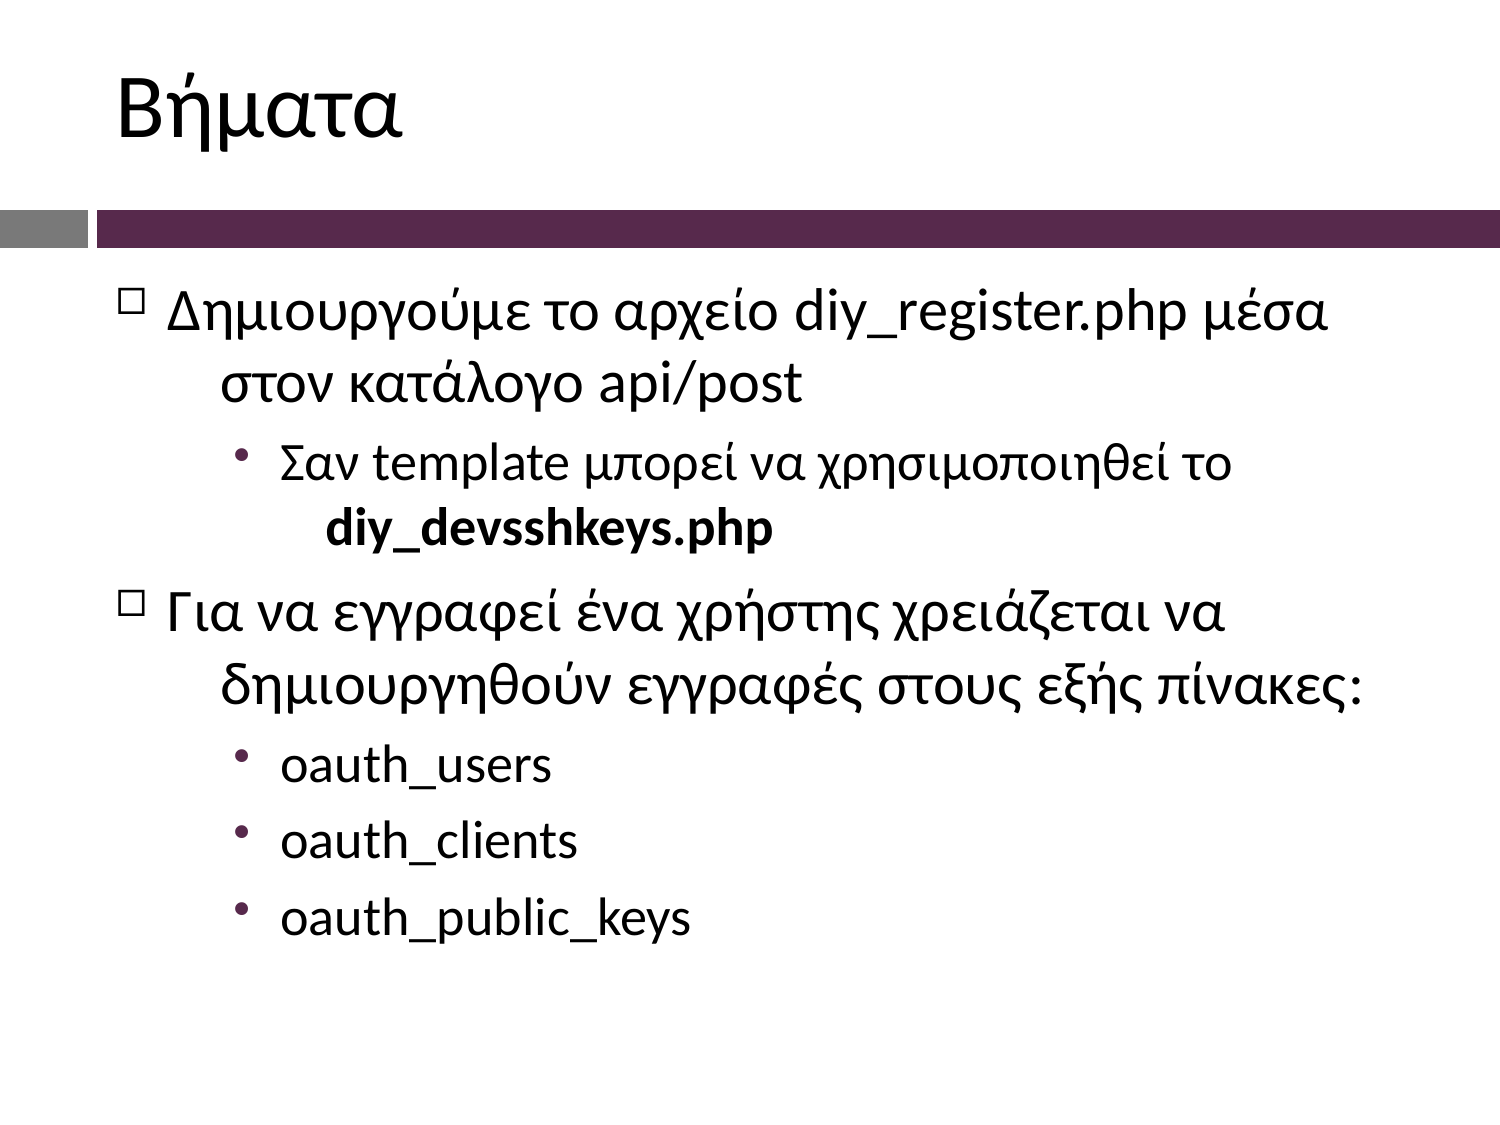

# Βήματα
Δημιουργούμε το αρχείο diy_register.php μέσα στον κατάλογο api/post
Σαν template μπορεί να χρησιμοποιηθεί το diy_devsshkeys.php
Για να εγγραφεί ένα χρήστης χρειάζεται να δημιουργηθούν εγγραφές στους εξής πίνακες:
oauth_users
oauth_clients
oauth_public_keys